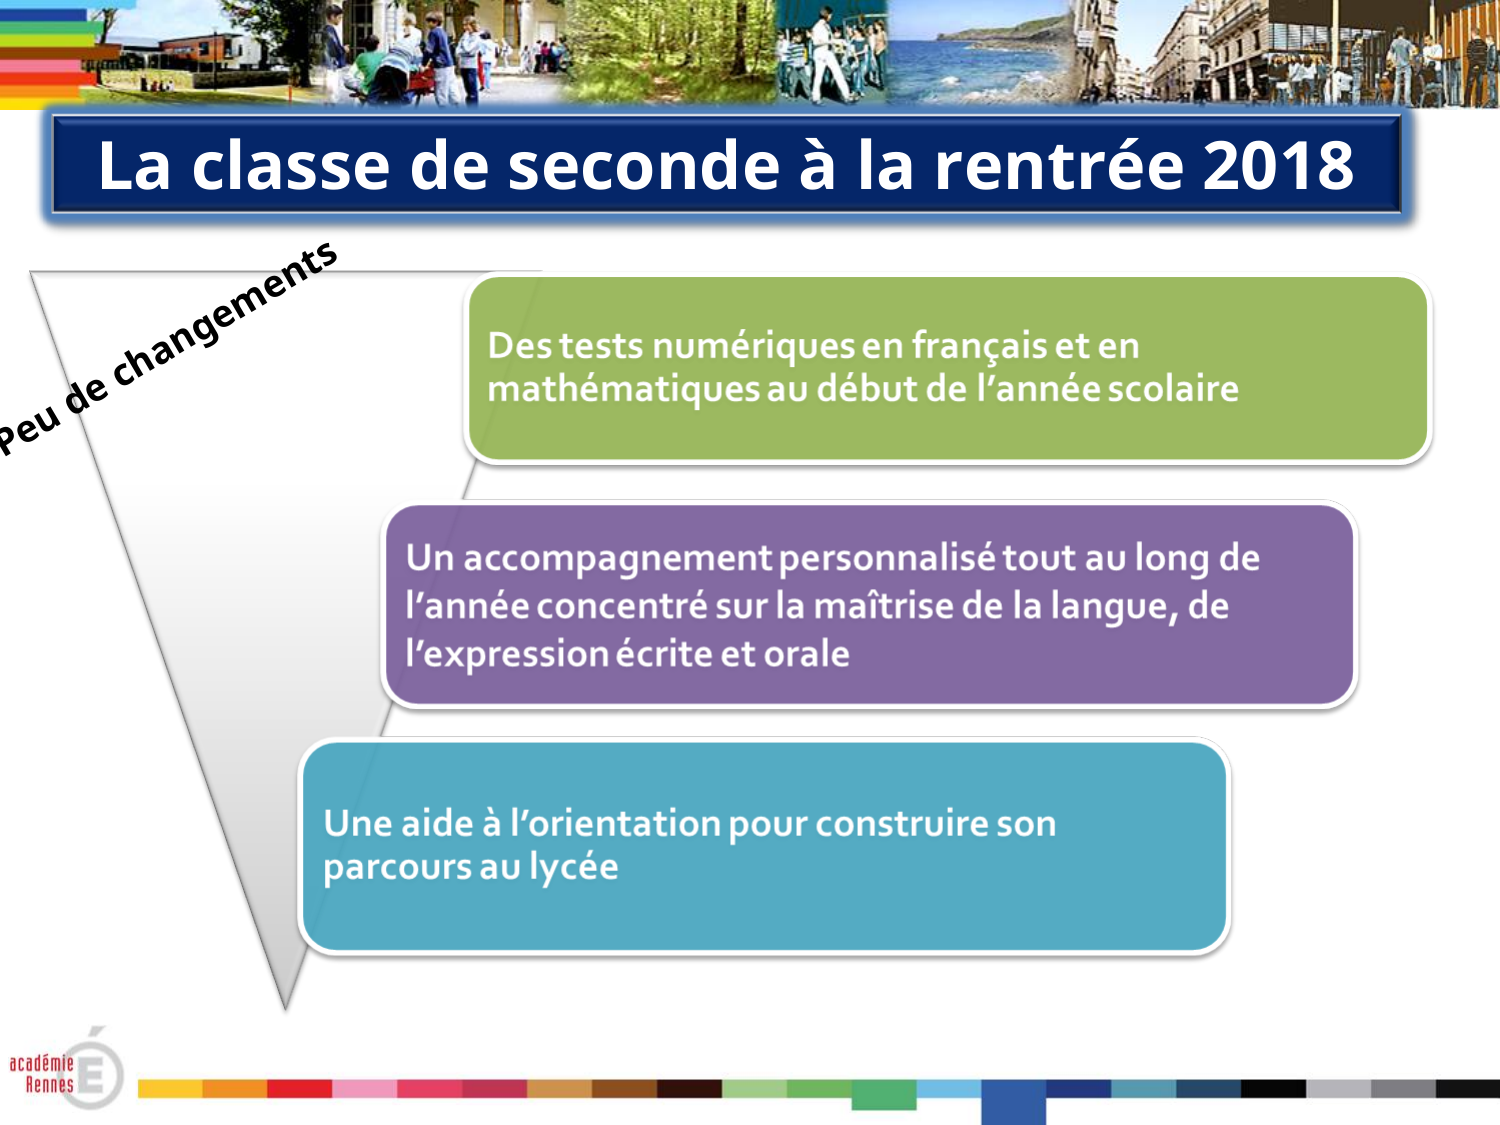

La classe de seconde à la rentrée 2018
Peu de changements